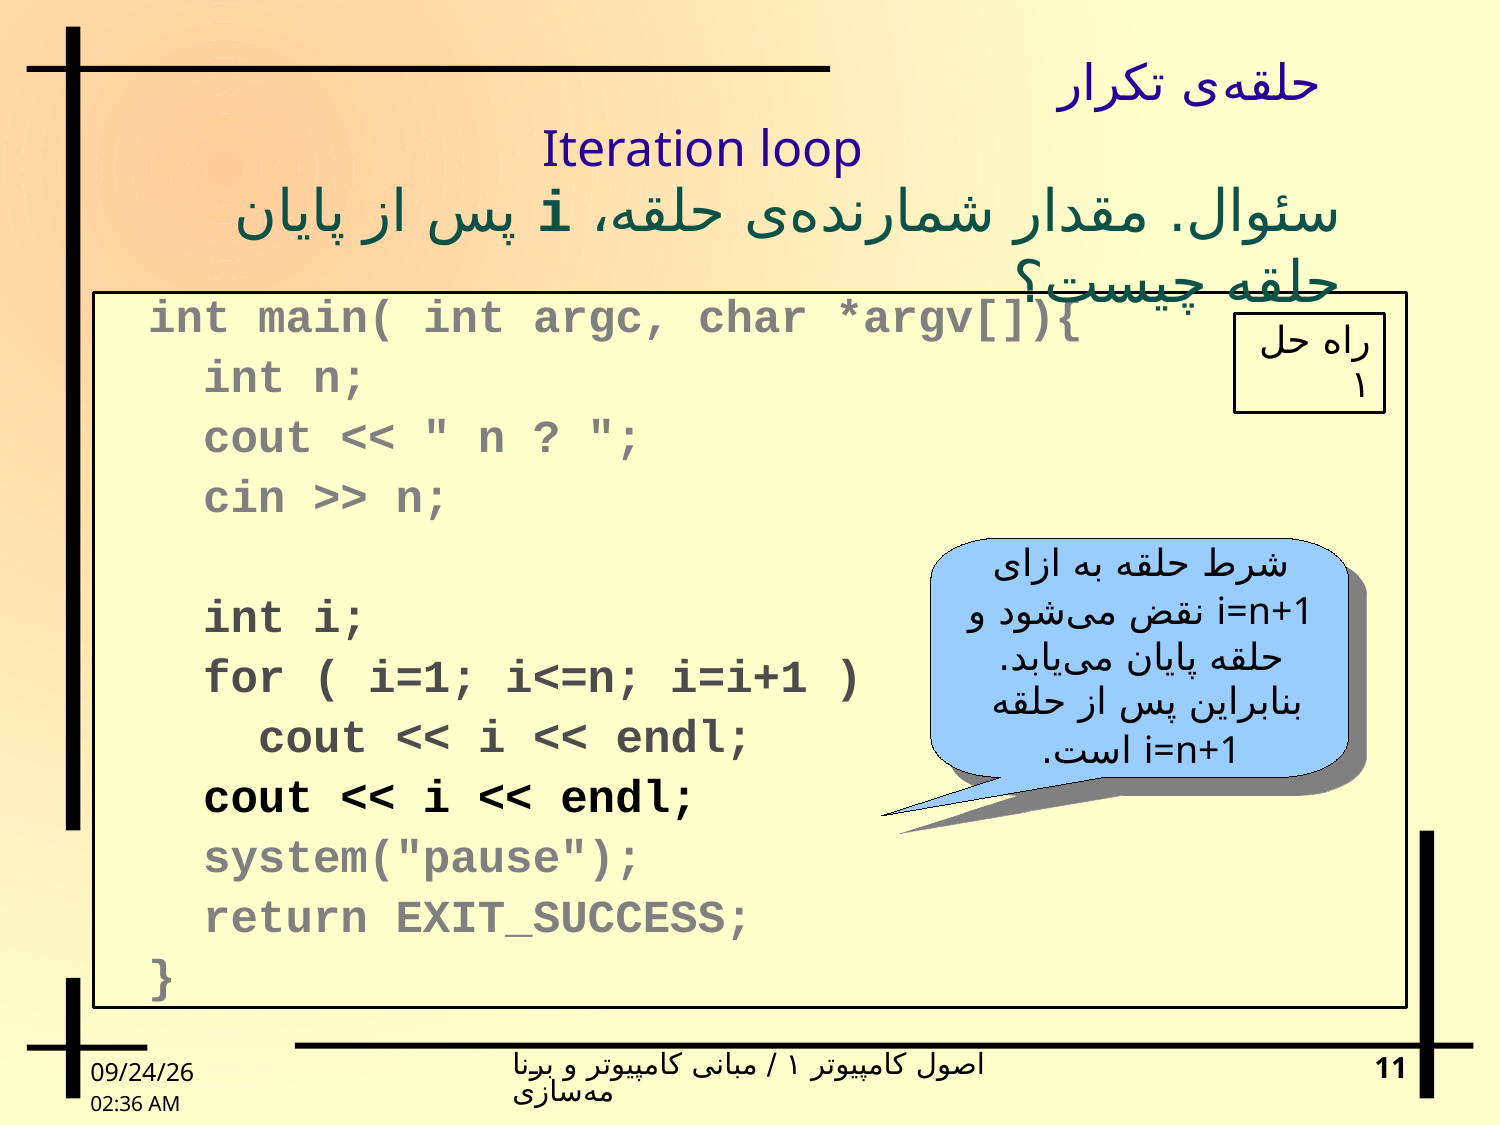

حلقه‌ی تکرار Iteration loop
سئوال. مقدار شمارنده‌ی حلقه، i پس از پایان حلقه چیست؟
# int main( int argc, char *argv[]){
 int n;
 cout << " n ? ";
 cin >> n;
 int i;
 for ( i=1; i<=n; i=i+1 )
 cout << i << endl;
 cout << i << endl;
 system("pause");
 return EXIT_SUCCESS;
}
راه حل ۱
شرط حلقه به ازای i=n+1 نقض می‌شود و حلقه پایان می‌یابد. بنابراین پس از حلقه
i=n+1 است.
اصول کامپیوتر ۱ / مبانی کامپیوتر و برنامه‌سازی
11